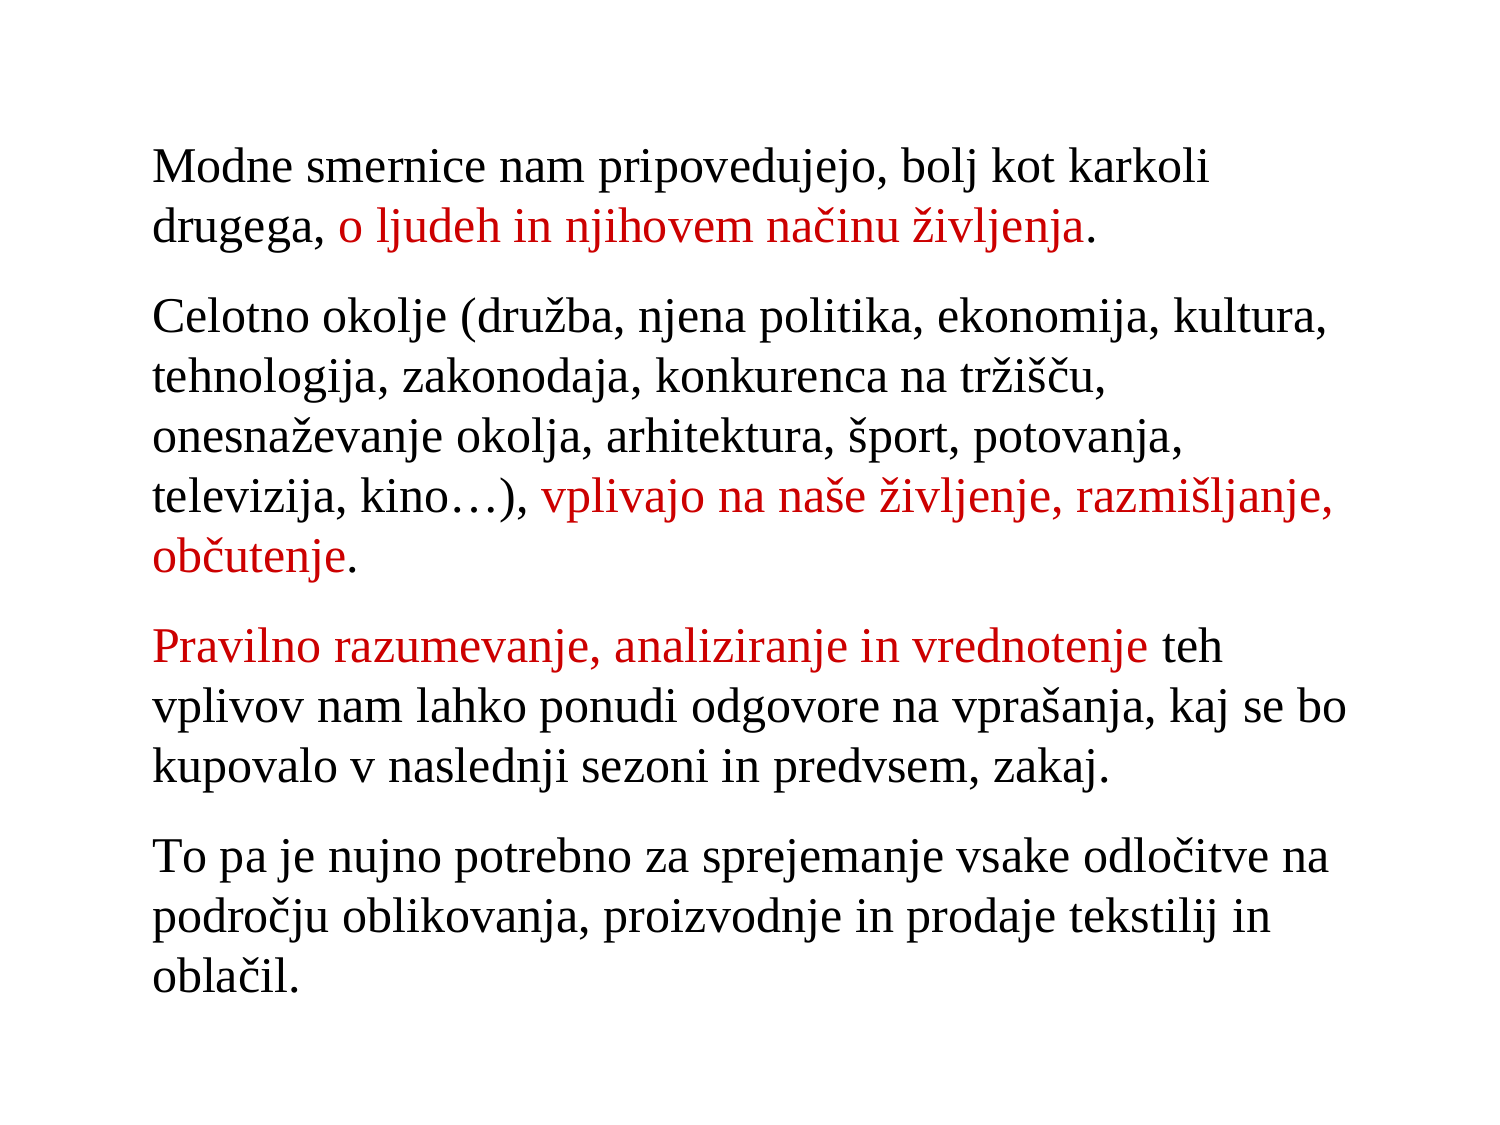

Modne smernice nam pripovedujejo, bolj kot karkoli drugega, o ljudeh in njihovem načinu življenja.
Celotno okolje (družba, njena politika, ekonomija, kultura, tehnologija, zakonodaja, konkurenca na tržišču, onesnaževanje okolja, arhitektura, šport, potovanja, televizija, kino…), vplivajo na naše življenje, razmišljanje, občutenje.
Pravilno razumevanje, analiziranje in vrednotenje teh vplivov nam lahko ponudi odgovore na vprašanja, kaj se bo kupovalo v naslednji sezoni in predvsem, zakaj.
To pa je nujno potrebno za sprejemanje vsake odločitve na področju oblikovanja, proizvodnje in prodaje tekstilij in oblačil.